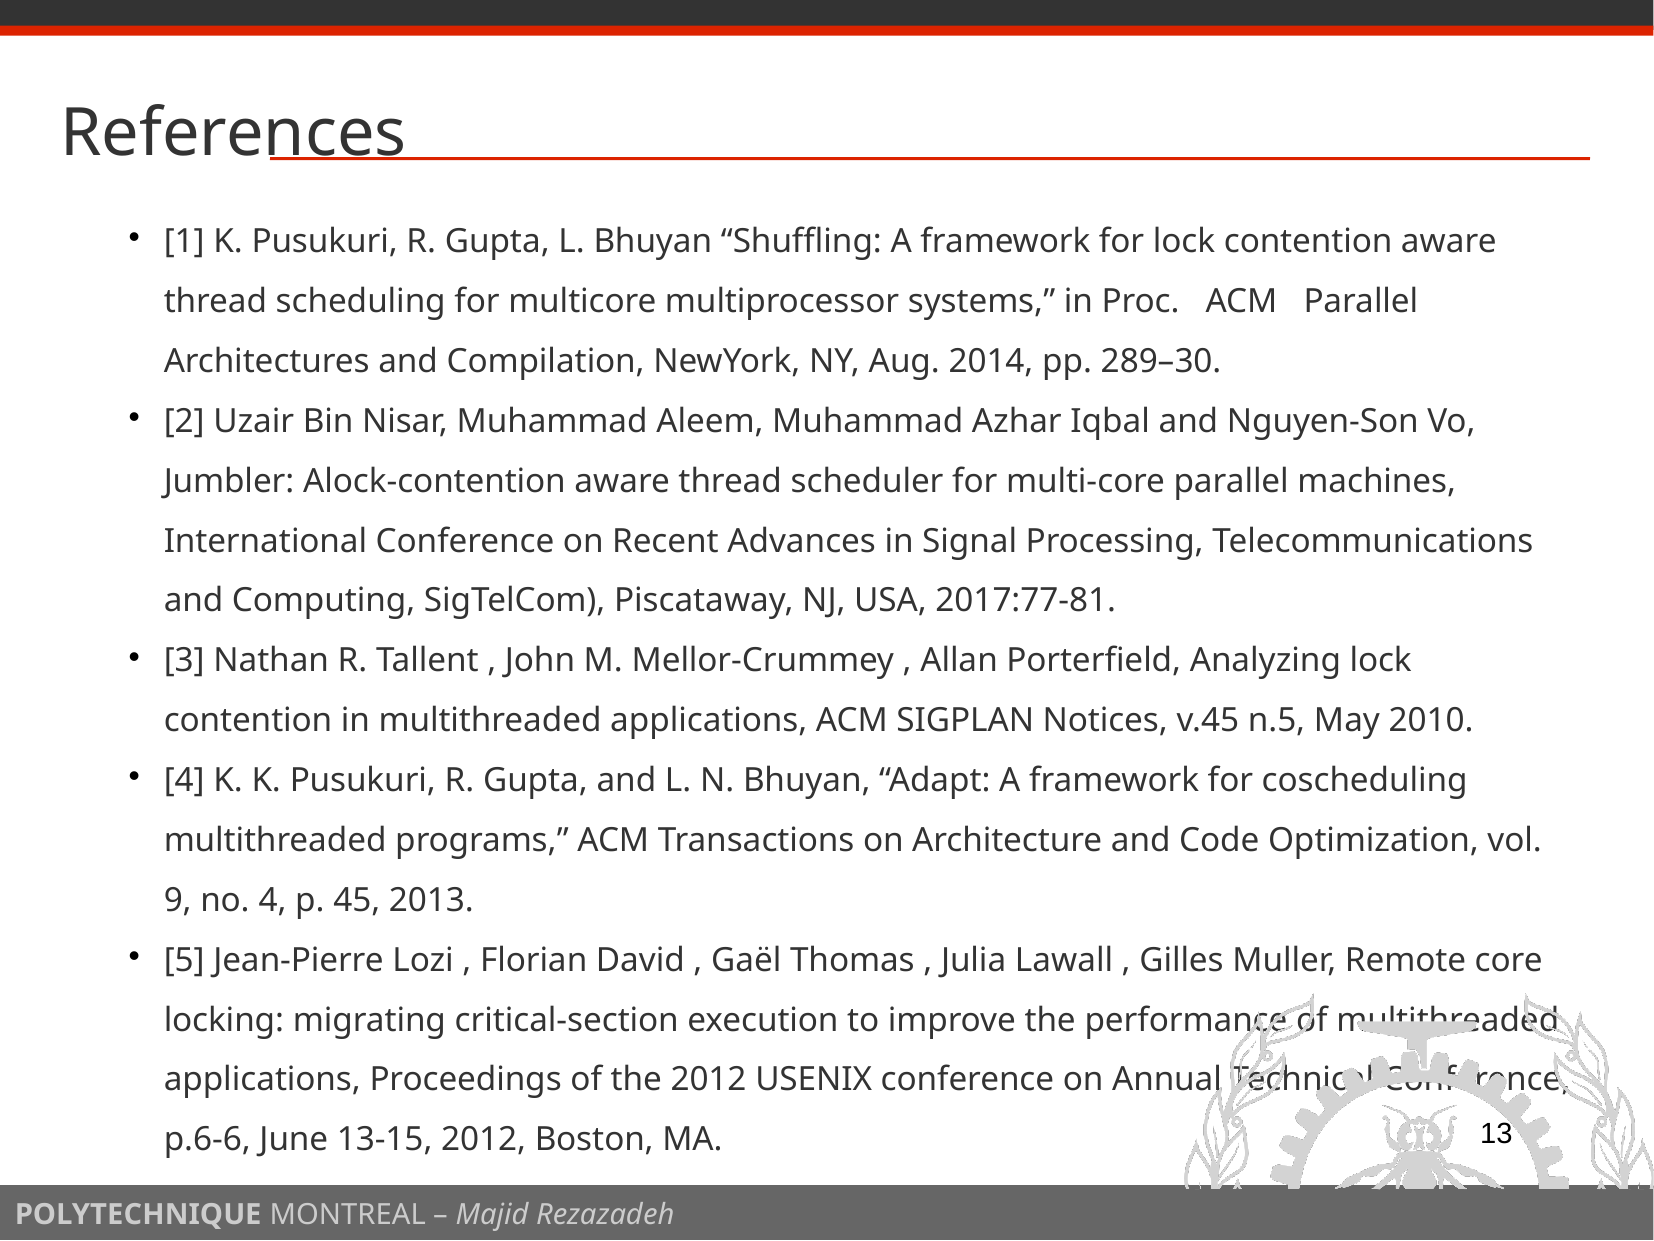

References
[1] K. Pusukuri, R. Gupta, L. Bhuyan “Shuffling: A framework for lock contention aware thread scheduling for multicore multiprocessor systems,” in Proc. ACM Parallel Architectures and Compilation, NewYork, NY, Aug. 2014, pp. 289–30.
[2] Uzair Bin Nisar, Muhammad Aleem, Muhammad Azhar Iqbal and Nguyen-Son Vo, Jumbler: Alock-contention aware thread scheduler for multi-core parallel machines, International Conference on Recent Advances in Signal Processing, Telecommunications and Computing, SigTelCom), Piscataway, NJ, USA, 2017:77-81.
[3] Nathan R. Tallent , John M. Mellor-Crummey , Allan Porterfield, Analyzing lock contention in multithreaded applications, ACM SIGPLAN Notices, v.45 n.5, May 2010.
[4] K. K. Pusukuri, R. Gupta, and L. N. Bhuyan, “Adapt: A framework for coscheduling multithreaded programs,” ACM Transactions on Architecture and Code Optimization, vol. 9, no. 4, p. 45, 2013.
[5] Jean-Pierre Lozi , Florian David , Gaël Thomas , Julia Lawall , Gilles Muller, Remote core locking: migrating critical-section execution to improve the performance of multithreaded applications, Proceedings of the 2012 USENIX conference on Annual Technical Conference, p.6-6, June 13-15, 2012, Boston, MA.
13
POLYTECHNIQUE MONTREAL – Majid Rezazadeh